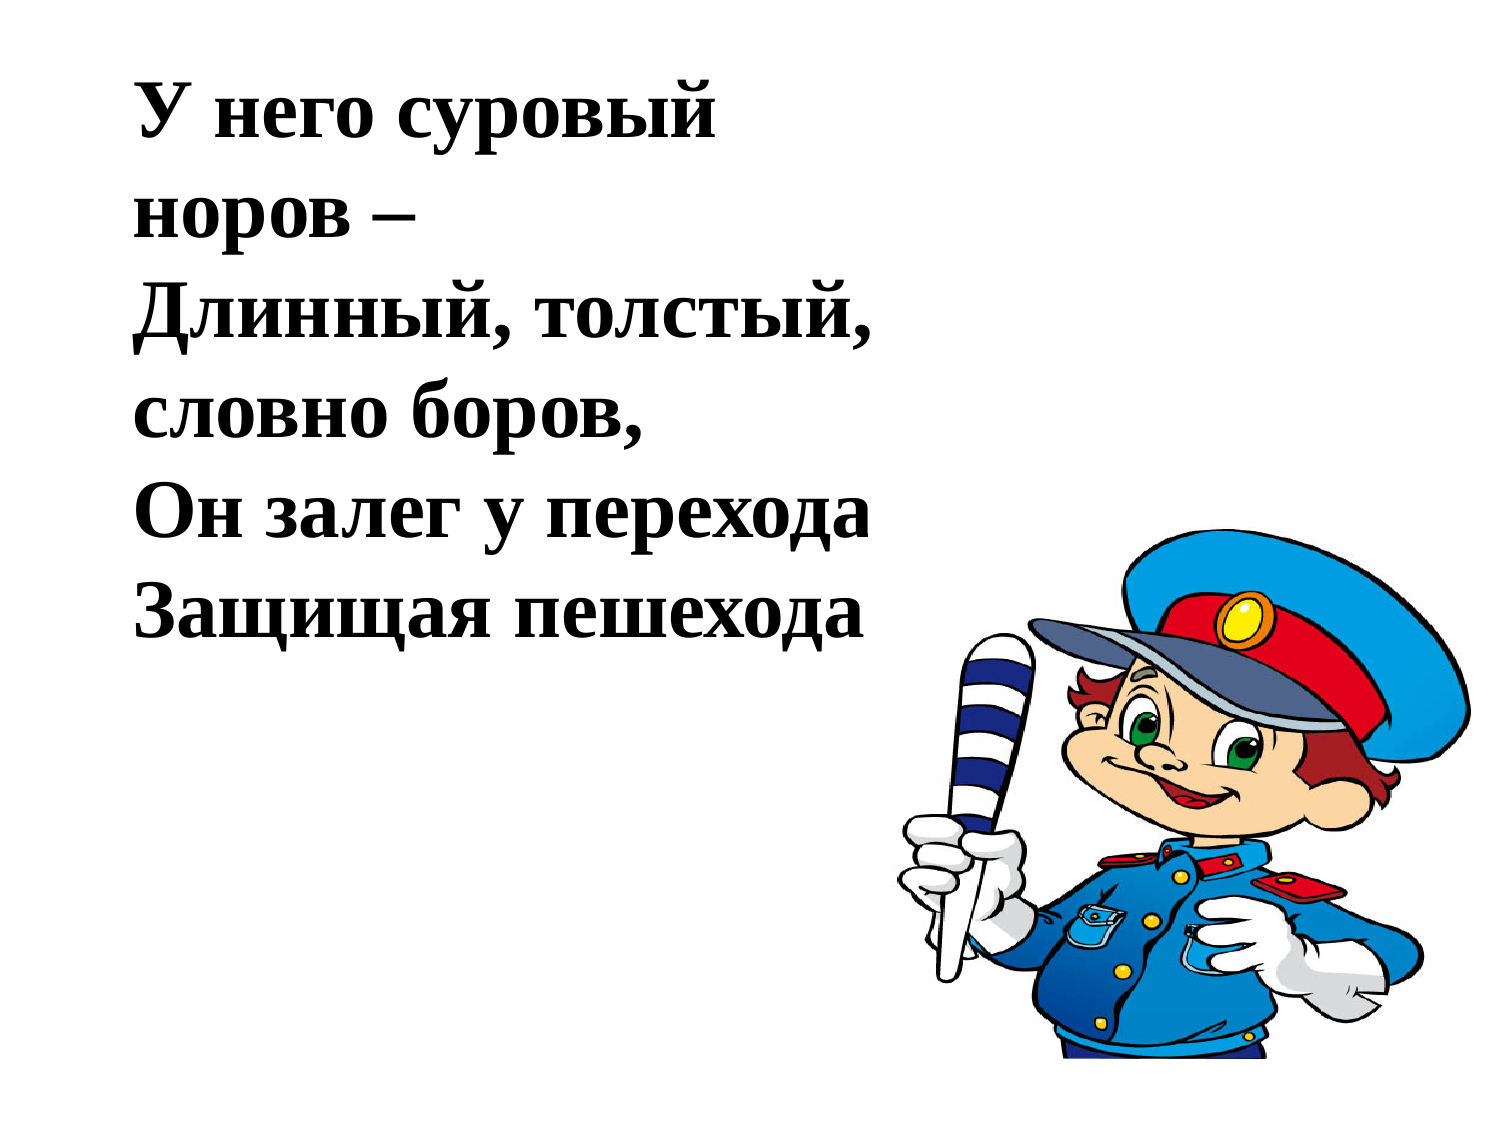

У него суровый норов –
Длинный, толстый, словно боров,
Он залег у перехода,
Защищая пешехода.